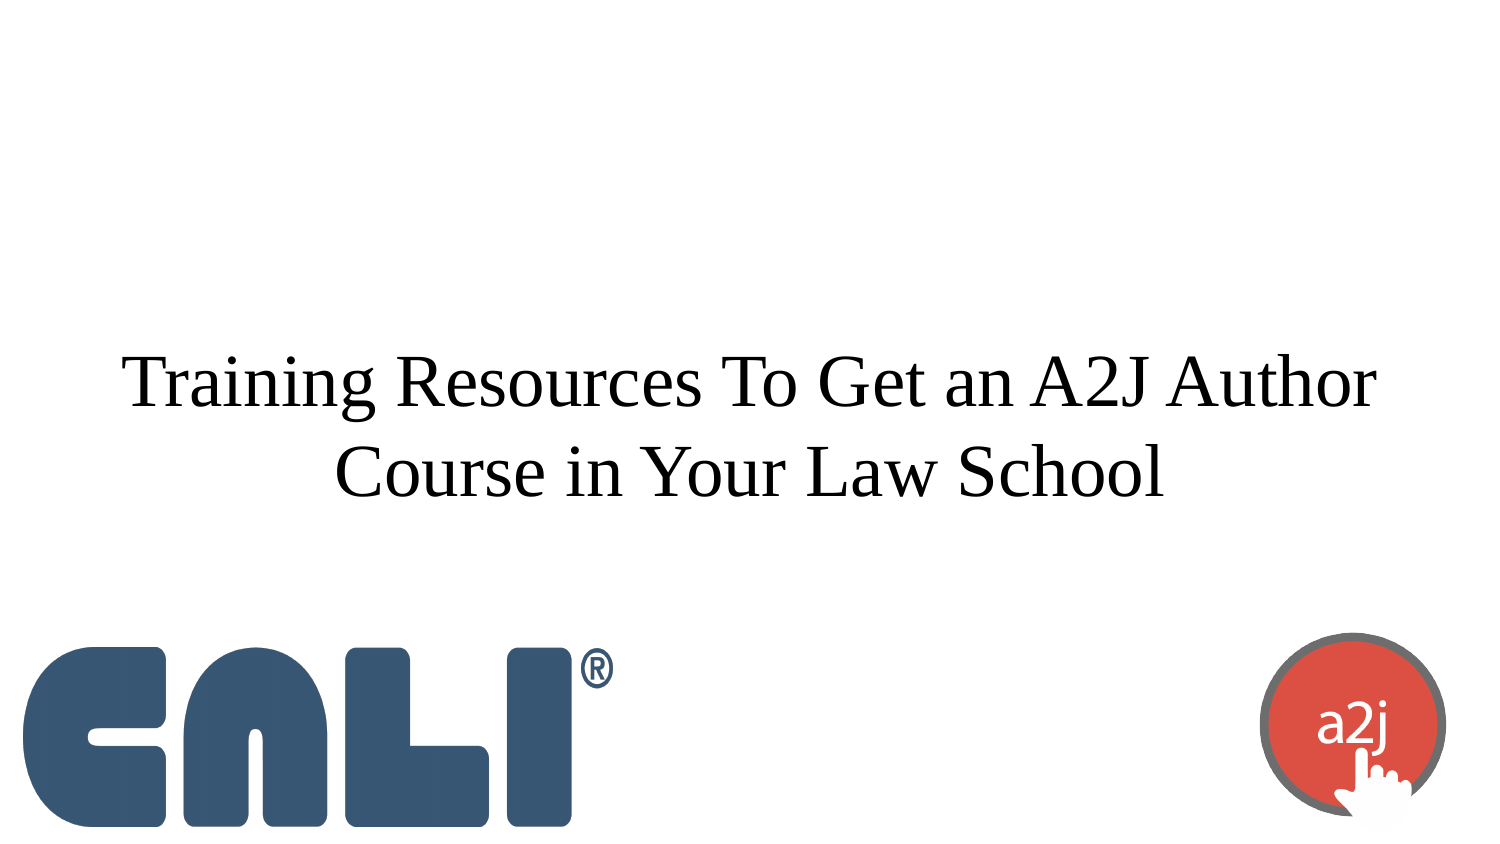

# Training Resources To Get an A2J Author Course in Your Law School